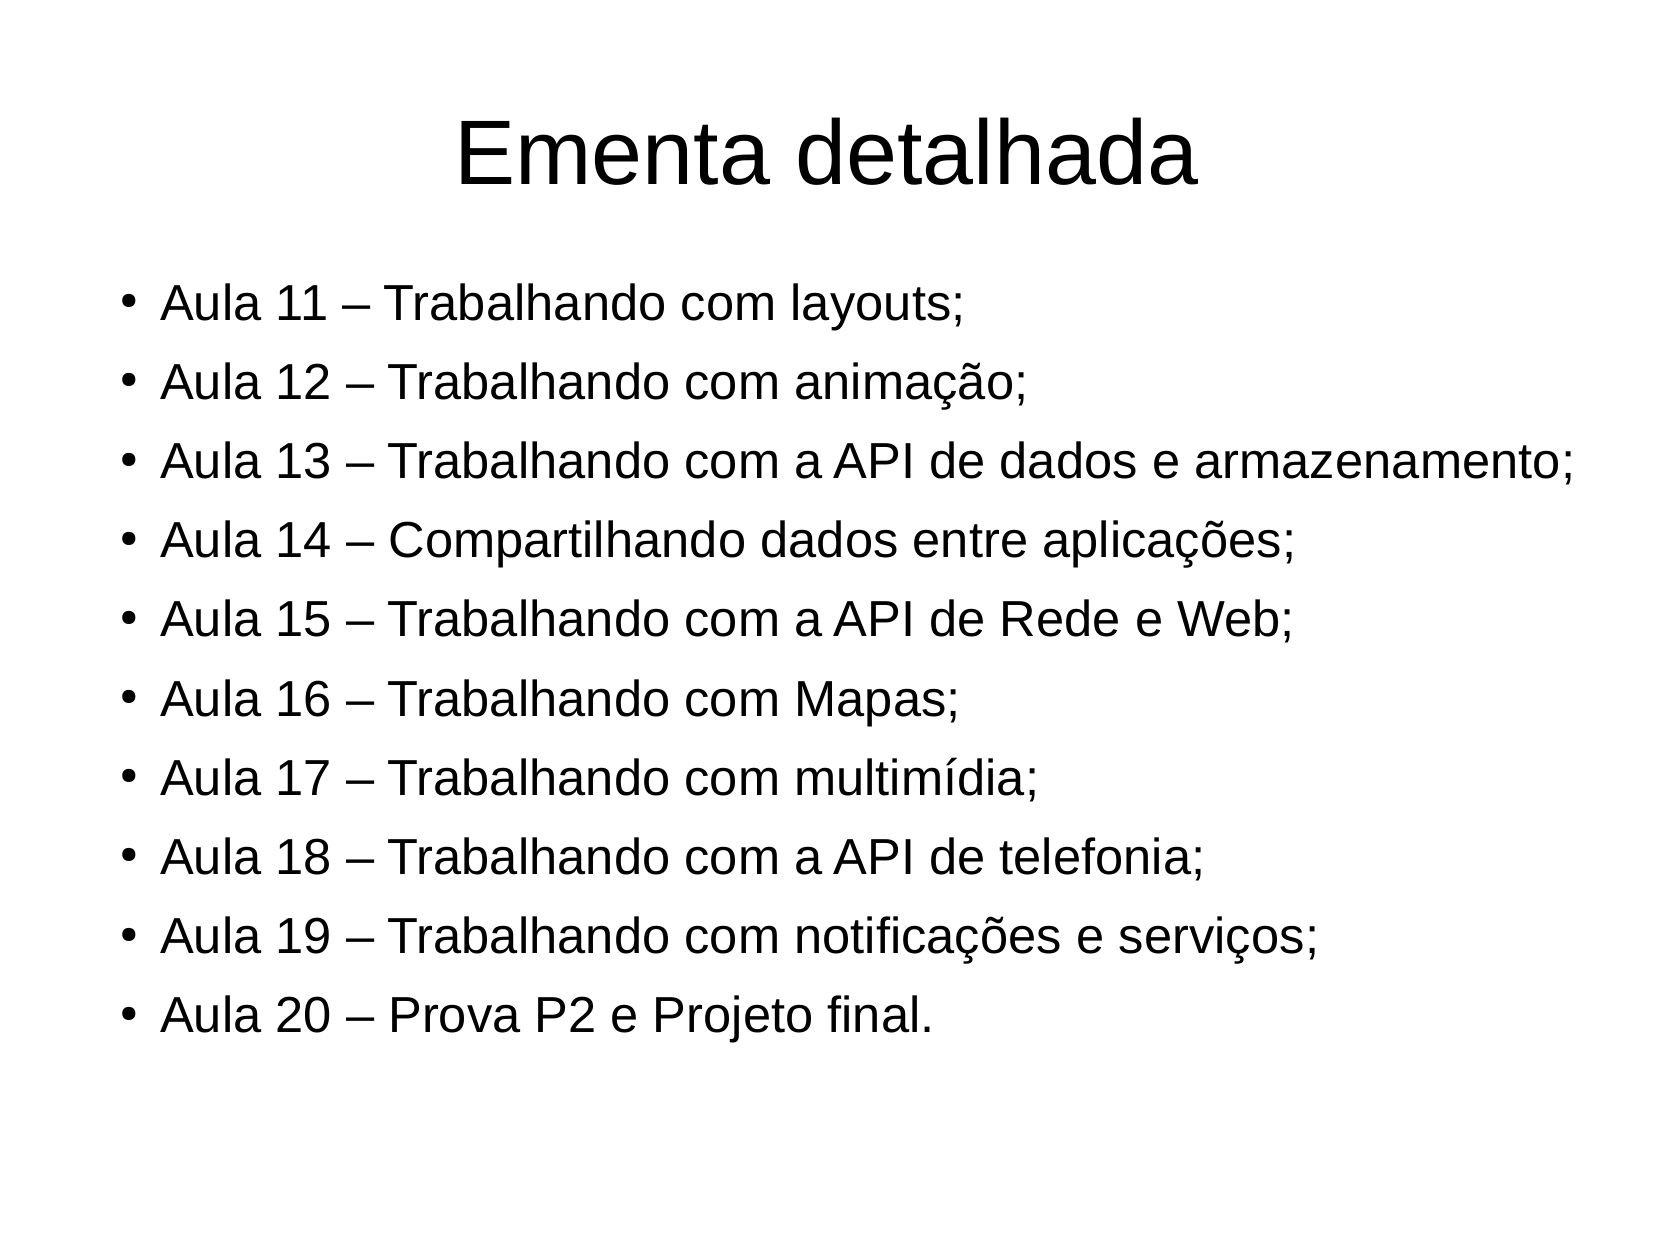

# Ementa detalhada
Aula 11 – Trabalhando com layouts;
Aula 12 – Trabalhando com animação;
Aula 13 – Trabalhando com a API de dados e armazenamento;
Aula 14 – Compartilhando dados entre aplicações;
Aula 15 – Trabalhando com a API de Rede e Web;
Aula 16 – Trabalhando com Mapas;
Aula 17 – Trabalhando com multimídia;
Aula 18 – Trabalhando com a API de telefonia;
Aula 19 – Trabalhando com notificações e serviços;
Aula 20 – Prova P2 e Projeto final.